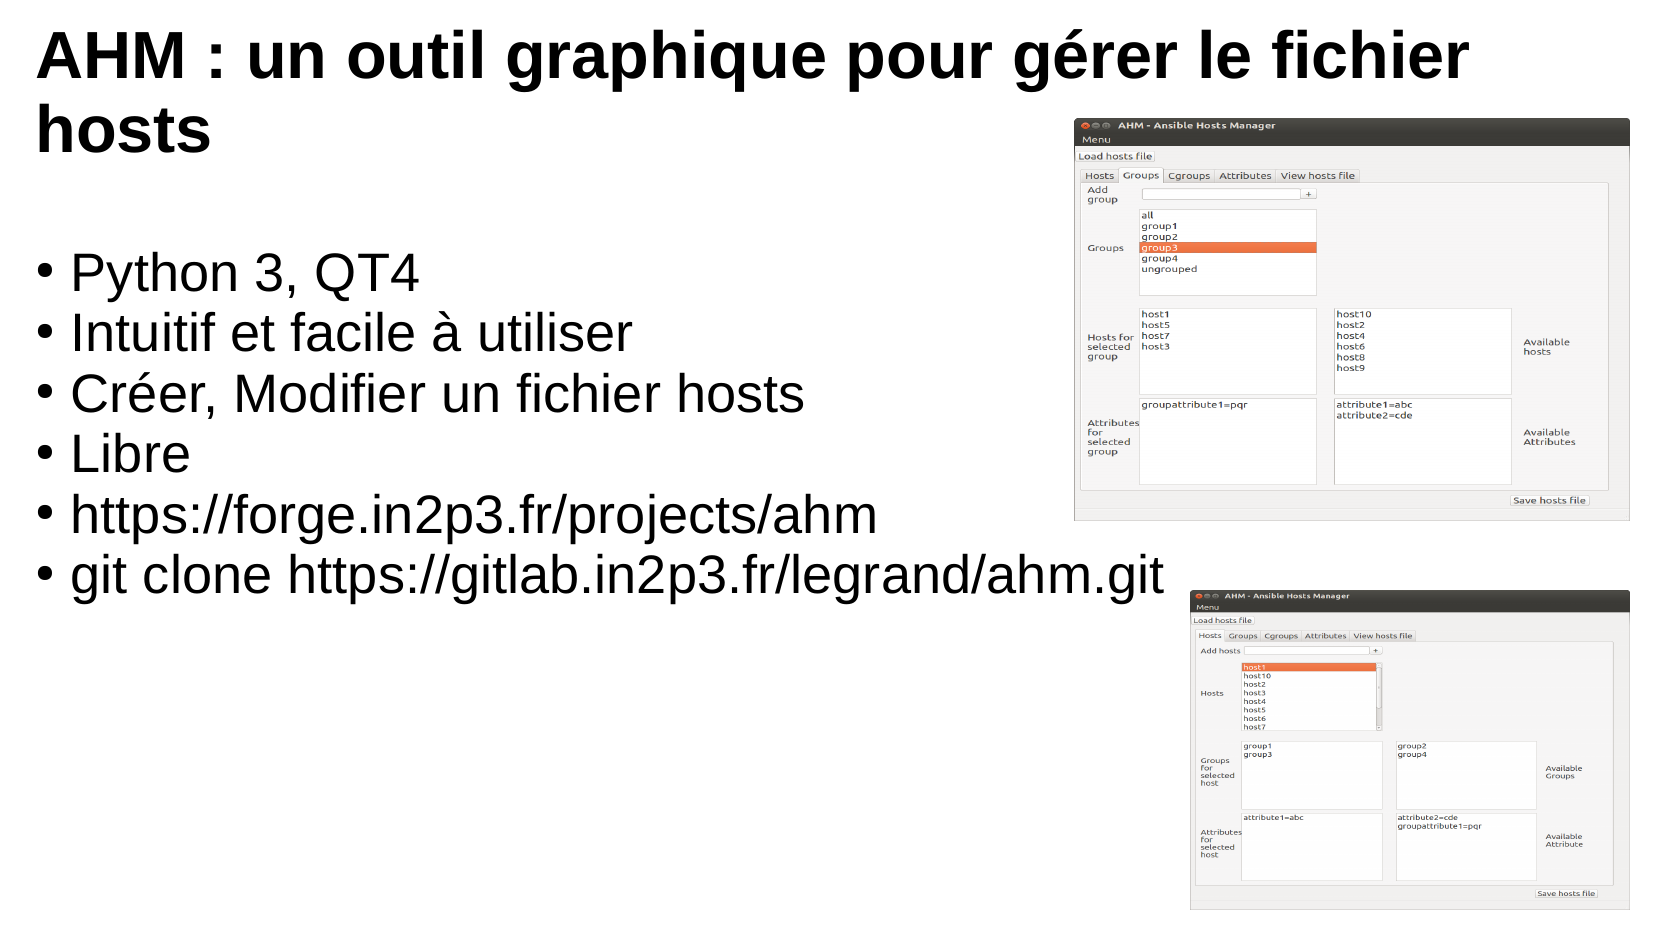

# AHM : un outil graphique pour gérer le fichier hosts
Python 3, QT4
Intuitif et facile à utiliser
Créer, Modifier un fichier hosts
Libre
https://forge.in2p3.fr/projects/ahm
git clone https://gitlab.in2p3.fr/legrand/ahm.git